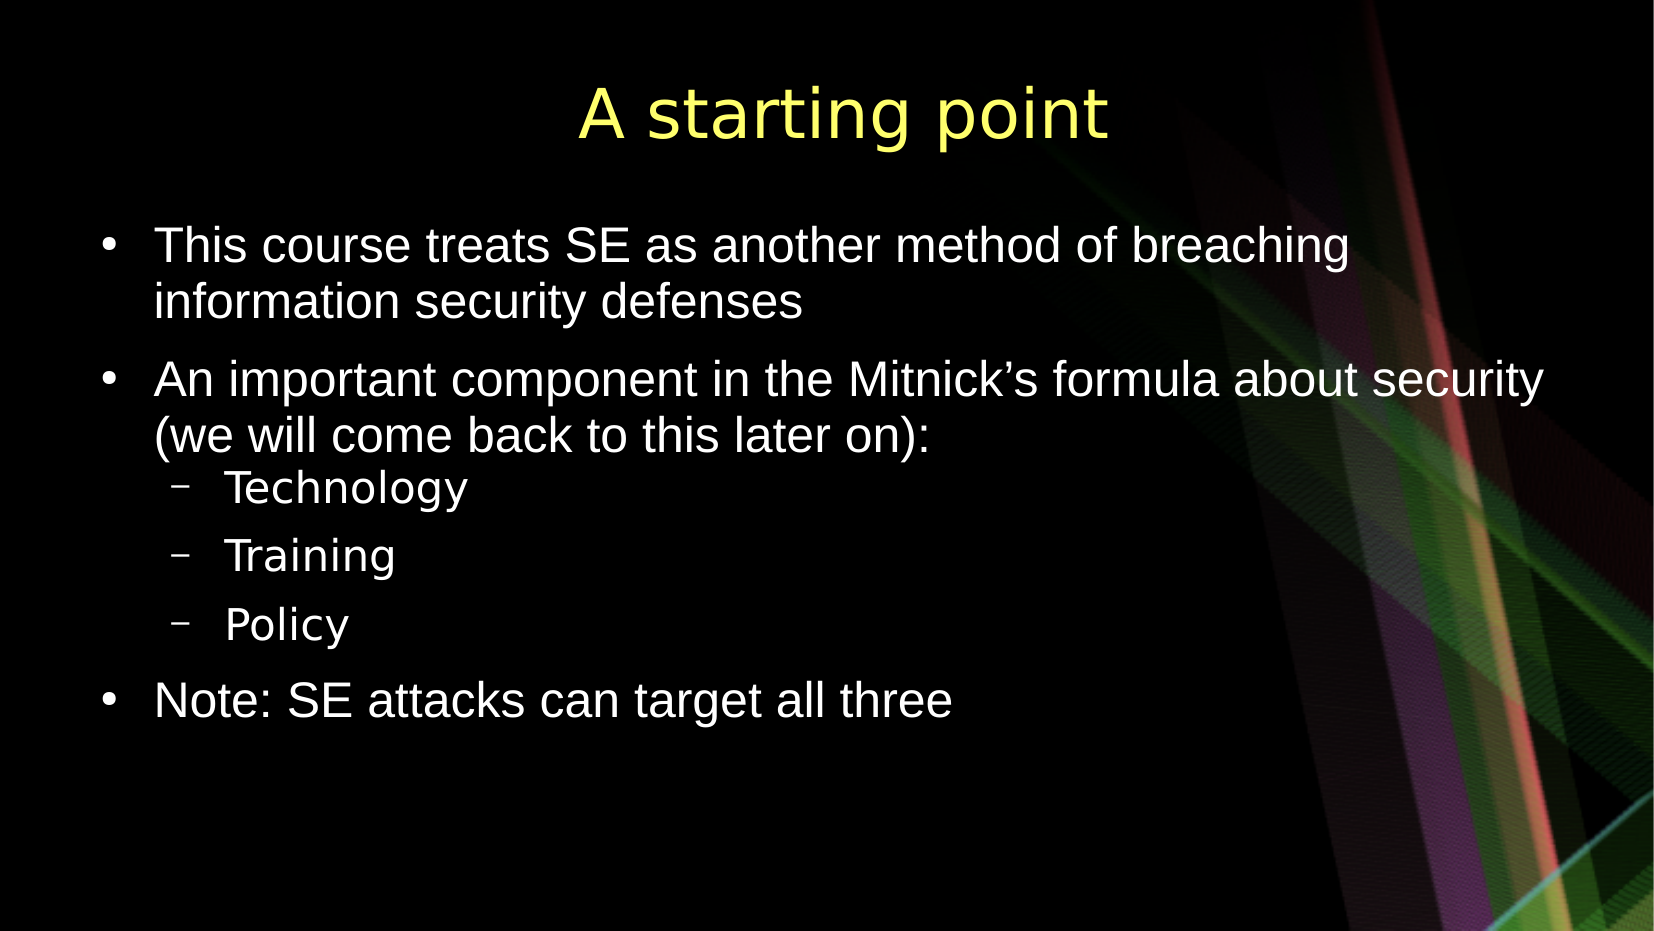

# A starting point
This course treats SE as another method of breaching information security defenses
An important component in the Mitnick’s formula about security (we will come back to this later on):
Technology
Training
Policy
Note: SE attacks can target all three